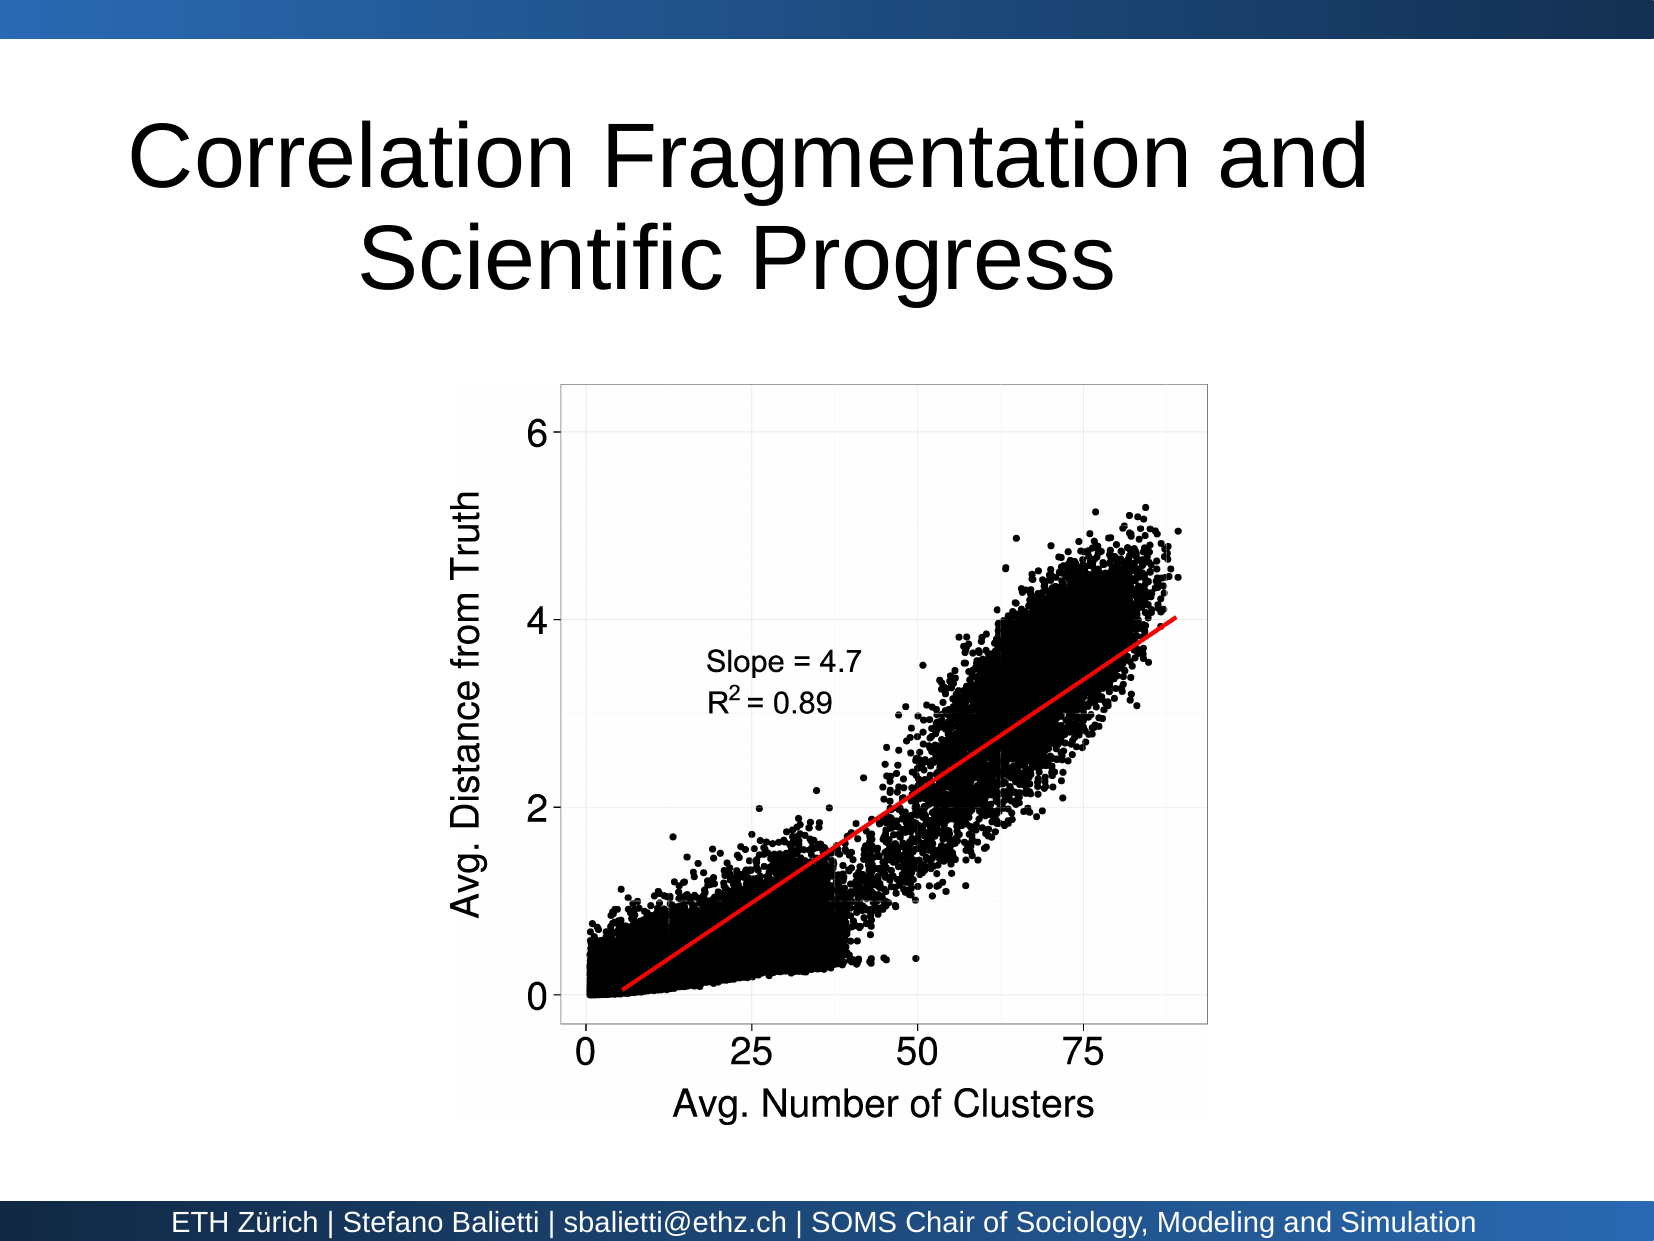

# Correlation Fragmentation and Scientific Progress
 ETH Zürich | Stefano Balietti | sbalietti@ethz.ch | SOMS Chair of Sociology, Modeling and Simulation